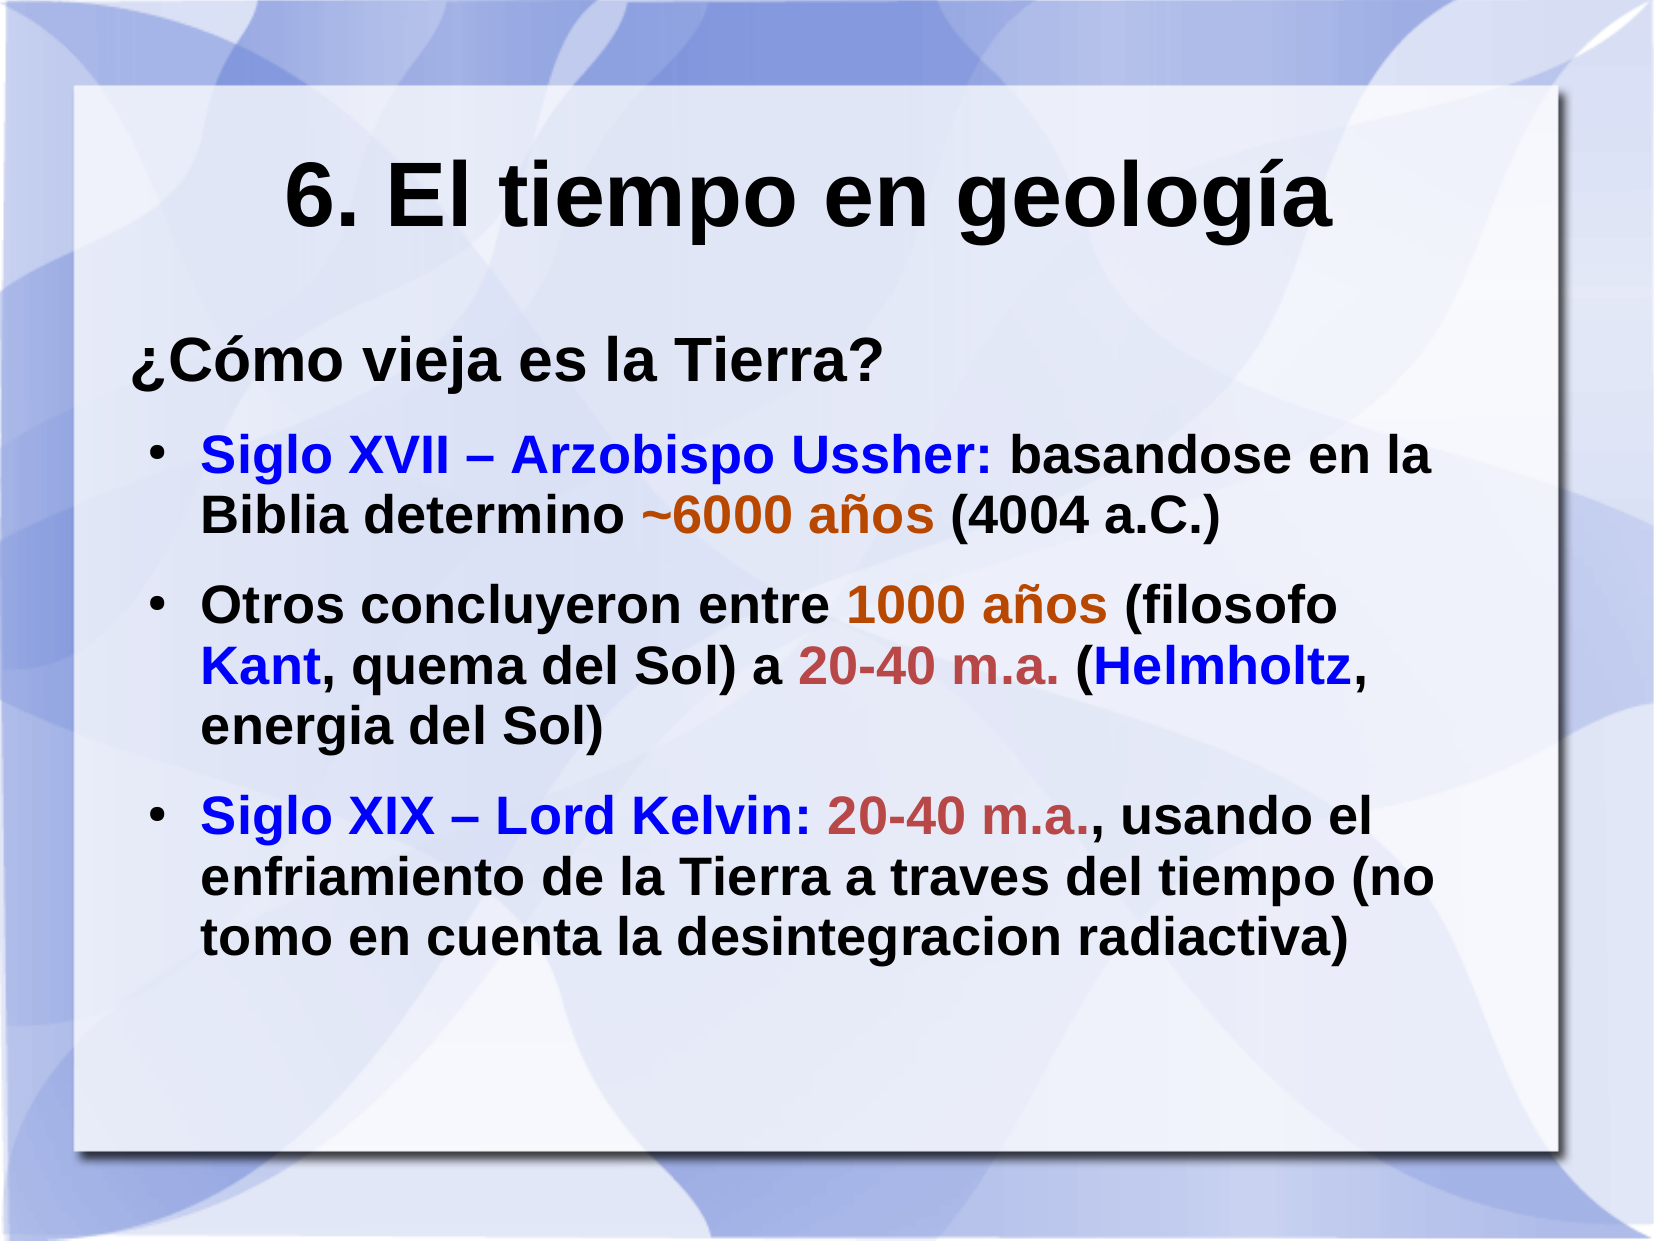

# 6. El tiempo en geología
¿Cómo vieja es la Tierra?
Siglo XVII – Arzobispo Ussher: basandose en la Biblia determino ~6000 años (4004 a.C.)
Otros concluyeron entre 1000 años (filosofo Kant, quema del Sol) a 20-40 m.a. (Helmholtz, energia del Sol)
Siglo XIX – Lord Kelvin: 20-40 m.a., usando el enfriamiento de la Tierra a traves del tiempo (no tomo en cuenta la desintegracion radiactiva)